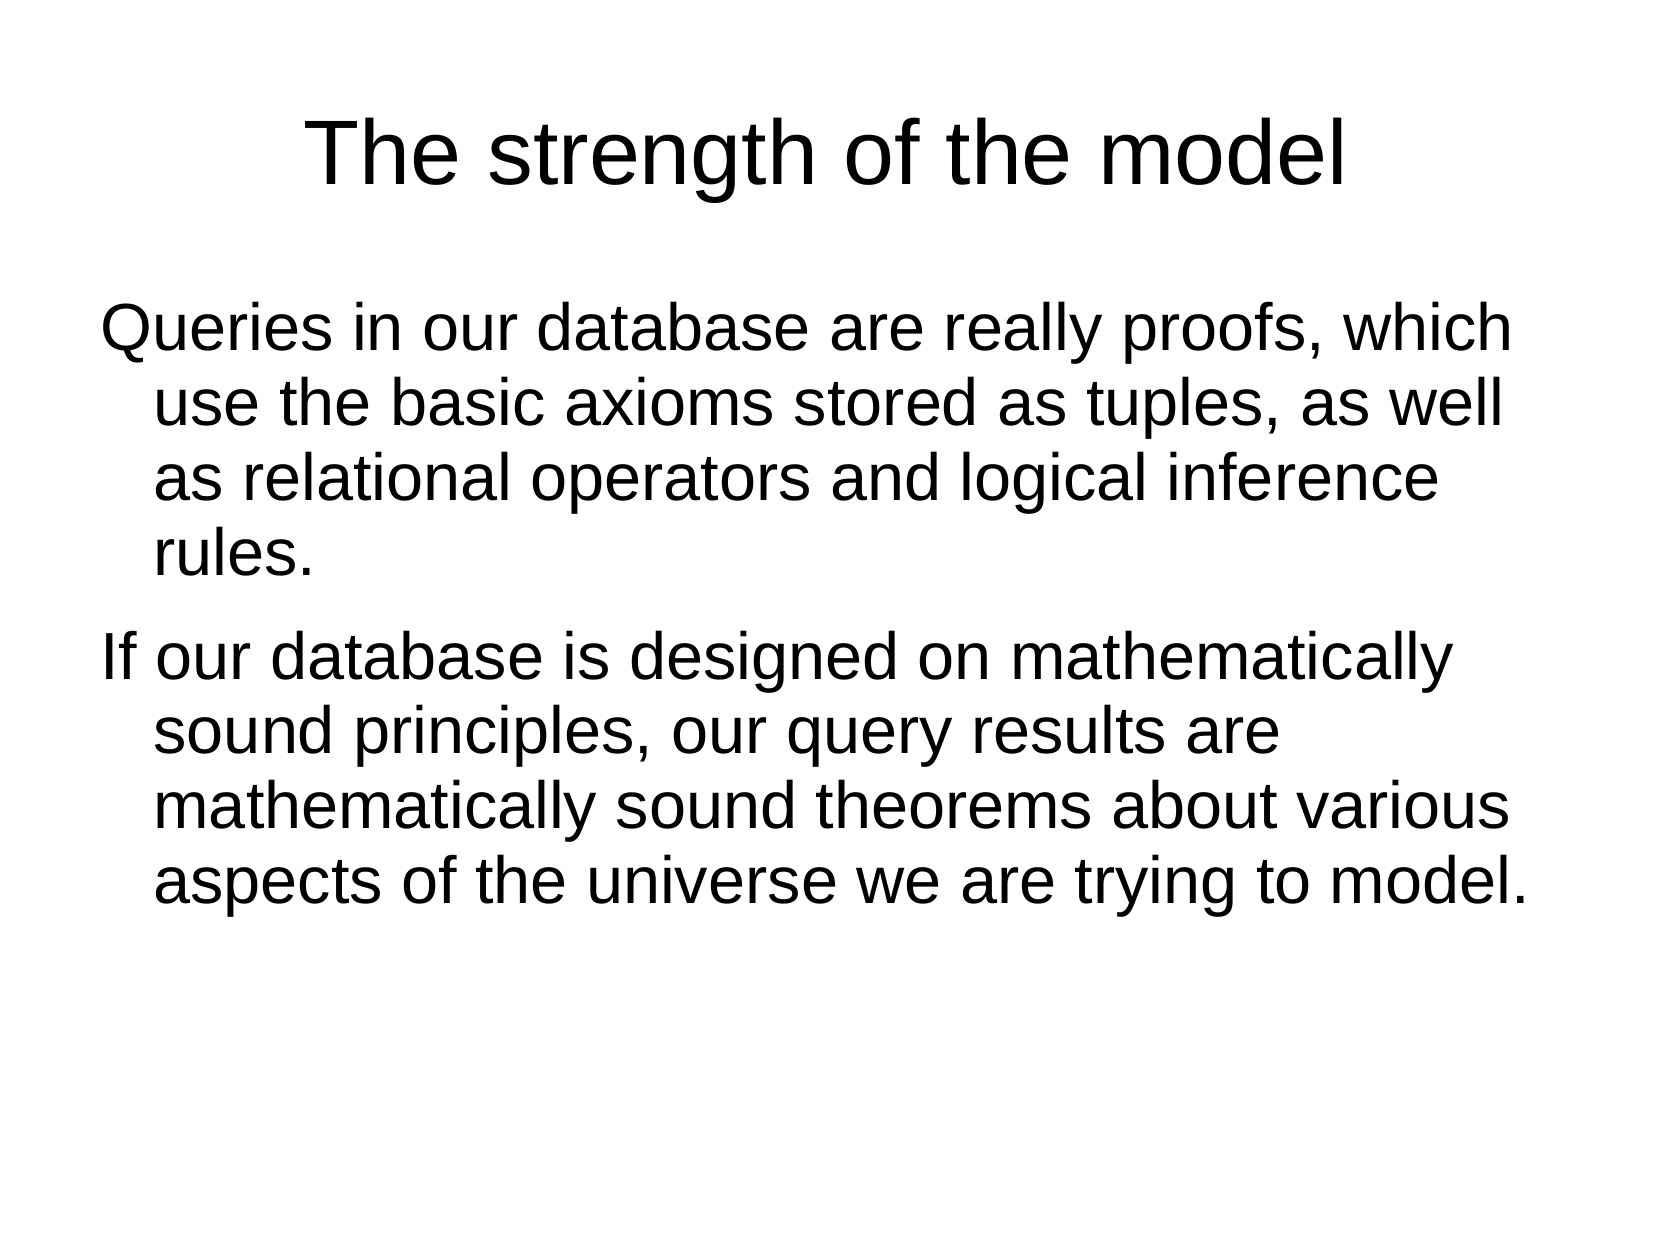

# The strength of the model
Queries in our database are really proofs, which use the basic axioms stored as tuples, as well as relational operators and logical inference rules.
If our database is designed on mathematically sound principles, our query results are mathematically sound theorems about various aspects of the universe we are trying to model.